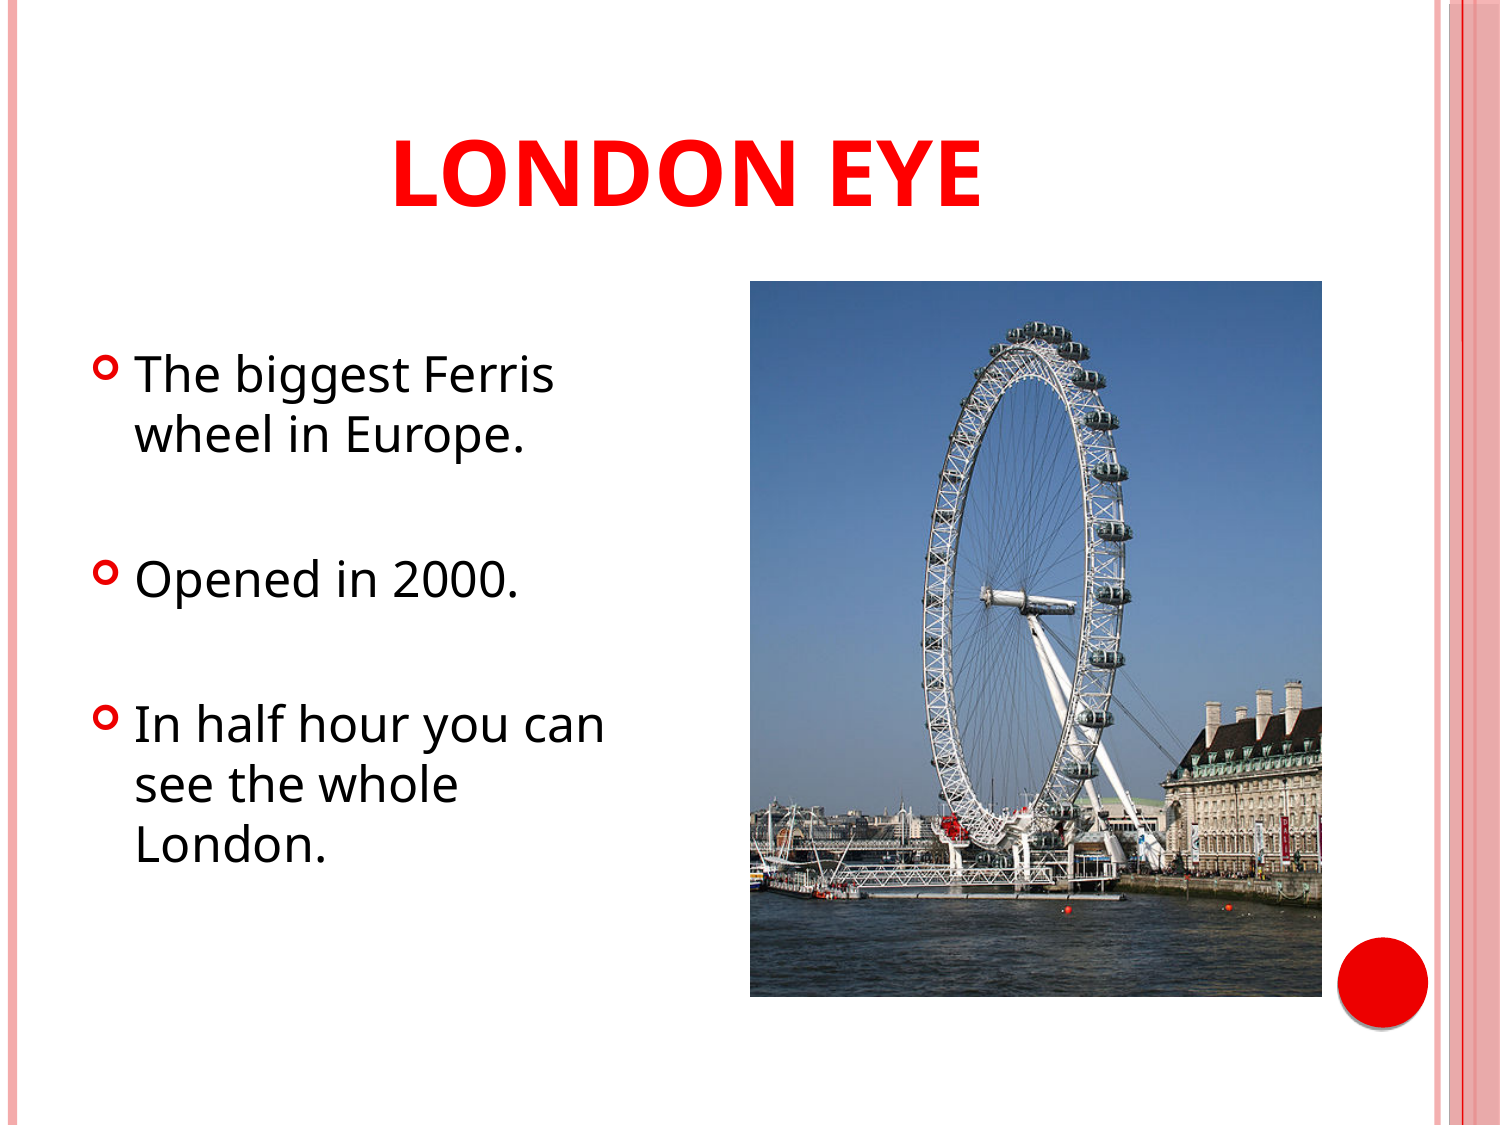

# LONDON EYE
The biggest Ferris wheel in Europe.
Opened in 2000.
In half hour you can see the whole London.